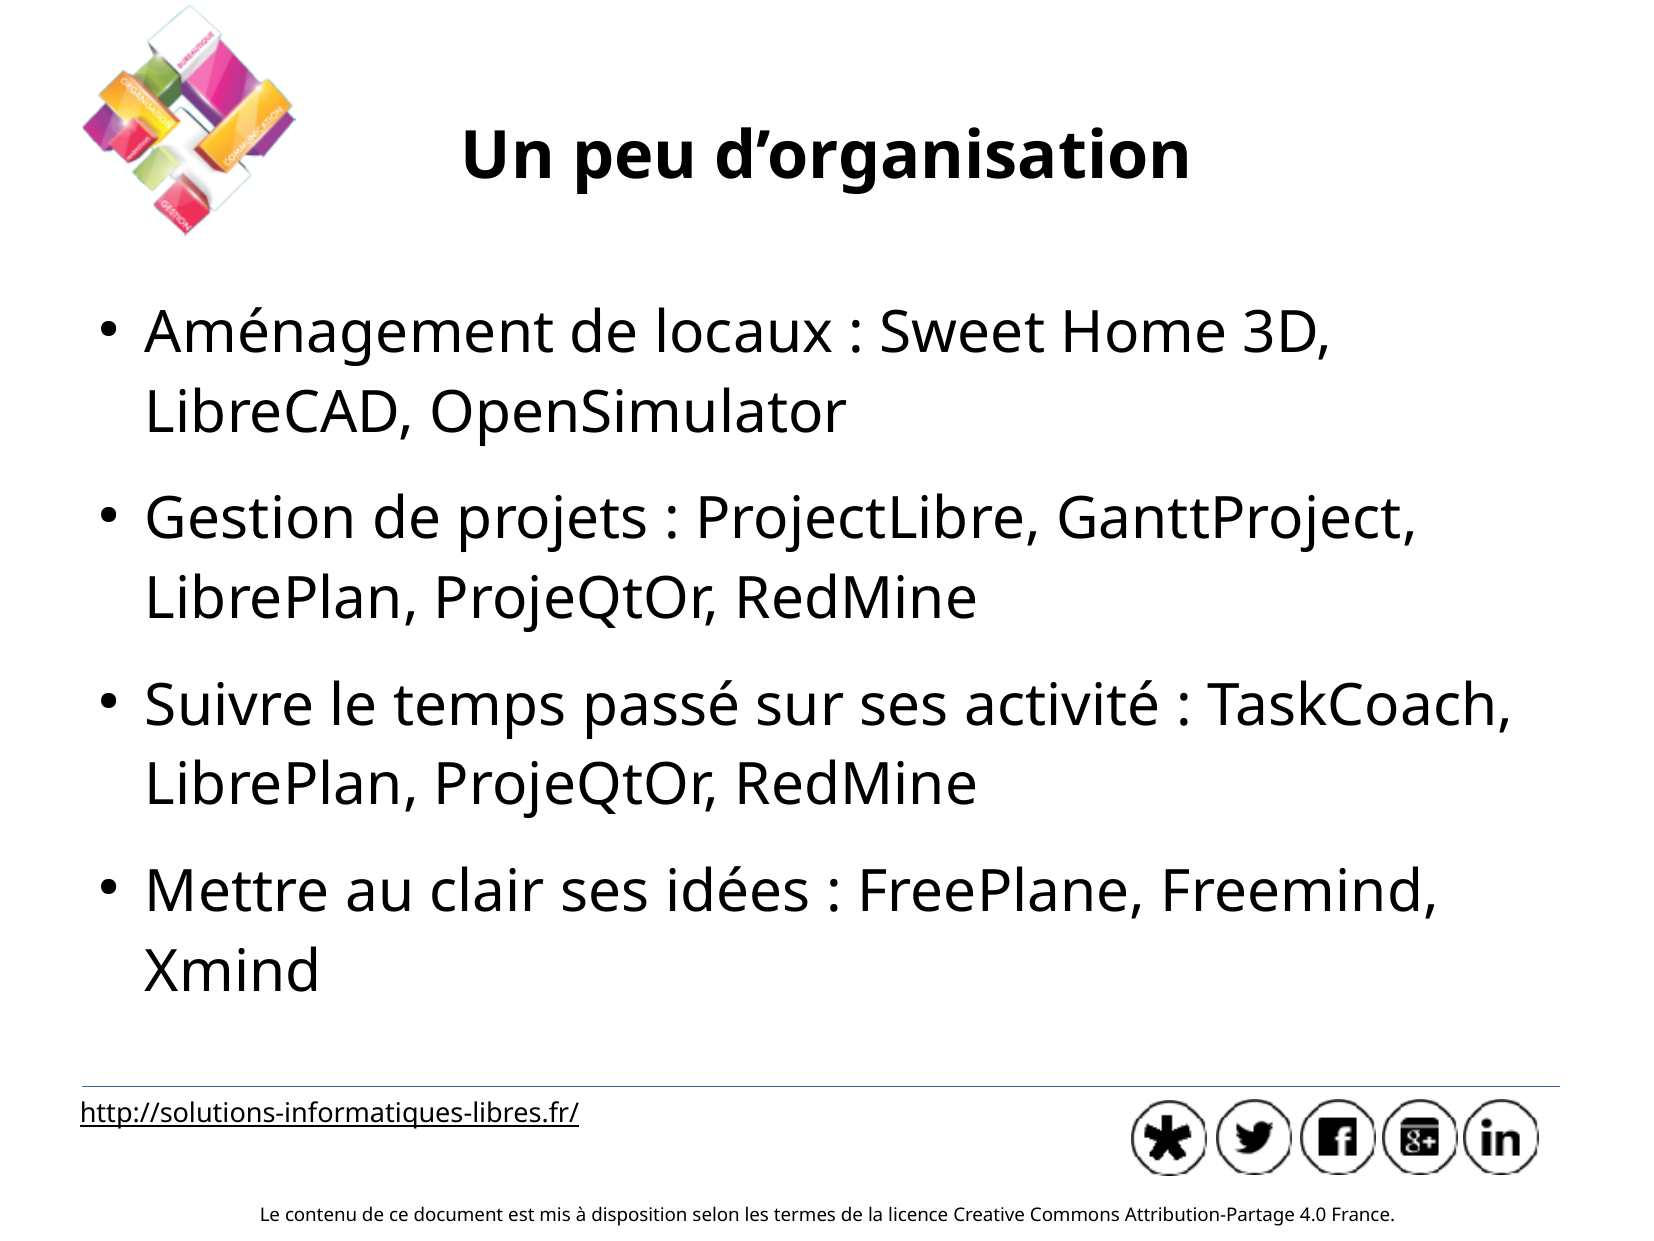

# Un peu d’organisation
Aménagement de locaux : Sweet Home 3D, LibreCAD, OpenSimulator
Gestion de projets : ProjectLibre, GanttProject, LibrePlan, ProjeQtOr, RedMine
Suivre le temps passé sur ses activité : TaskCoach, LibrePlan, ProjeQtOr, RedMine
Mettre au clair ses idées : FreePlane, Freemind, Xmind